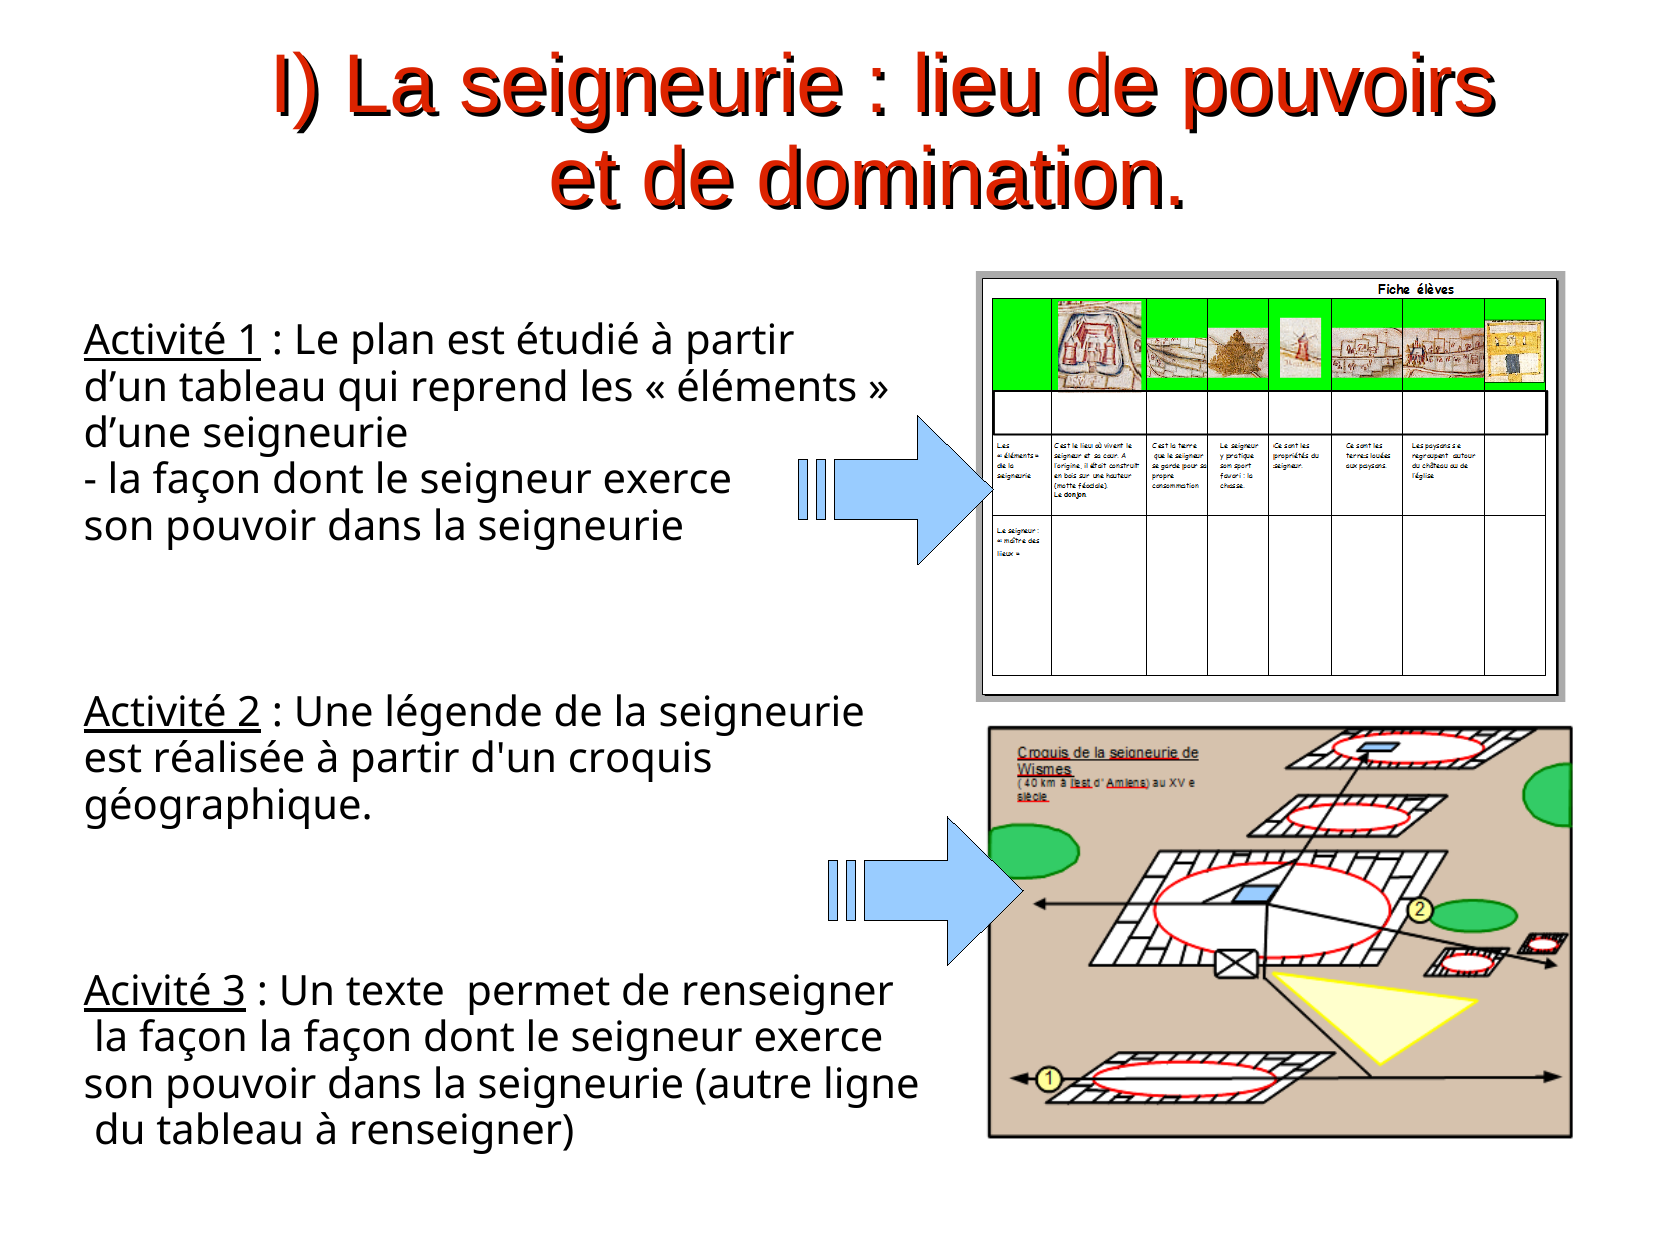

I) La seigneurie : lieu de pouvoirs
 et de domination.
Activité 1 : Le plan est étudié à partir
d’un tableau qui reprend les « éléments »
d’une seigneurie
- la façon dont le seigneur exerce
son pouvoir dans la seigneurie
Activité 2 : Une légende de la seigneurie
est réalisée à partir d'un croquis
géographique.
Acivité 3 : Un texte permet de renseigner
 la façon la façon dont le seigneur exerce
son pouvoir dans la seigneurie (autre ligne
 du tableau à renseigner)